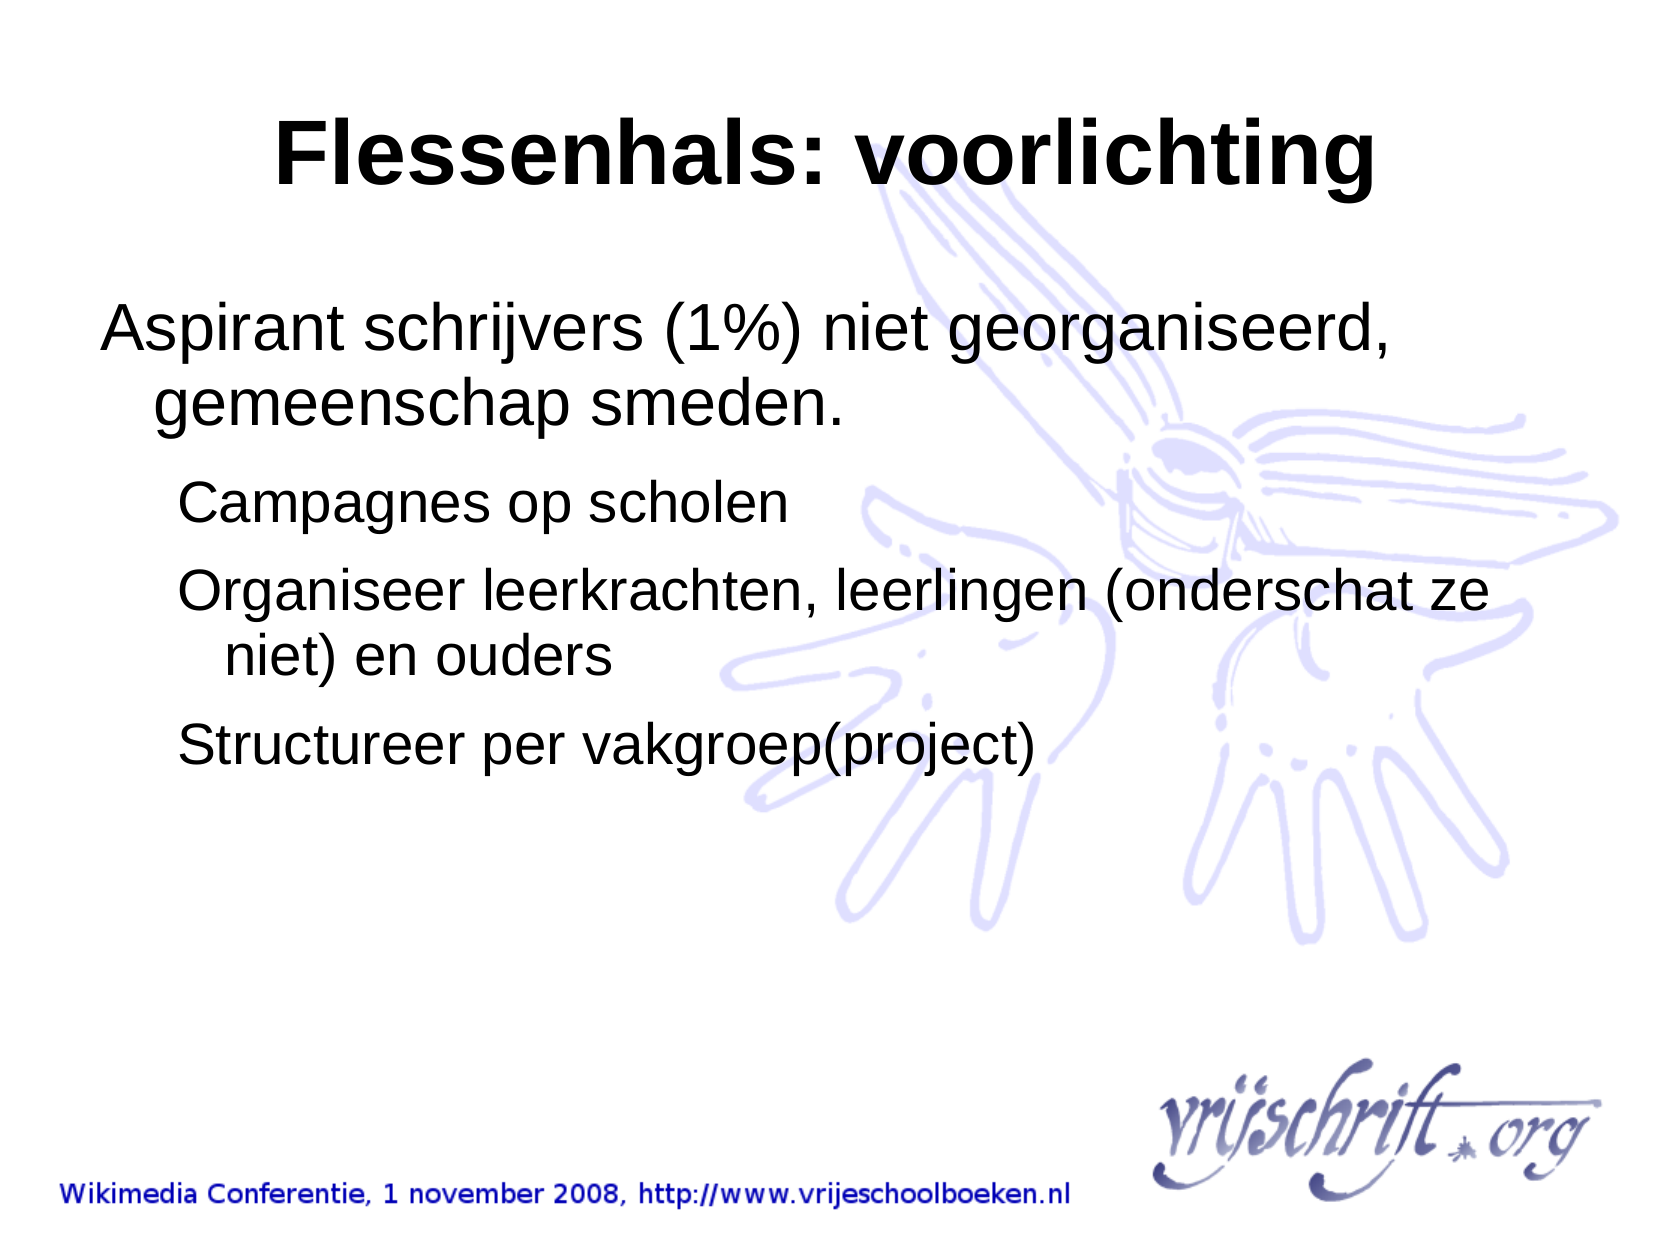

# Flessenhals: voorlichting
Aspirant schrijvers (1%) niet georganiseerd, gemeenschap smeden.
Campagnes op scholen
Organiseer leerkrachten, leerlingen (onderschat ze niet) en ouders
Structureer per vakgroep(project)